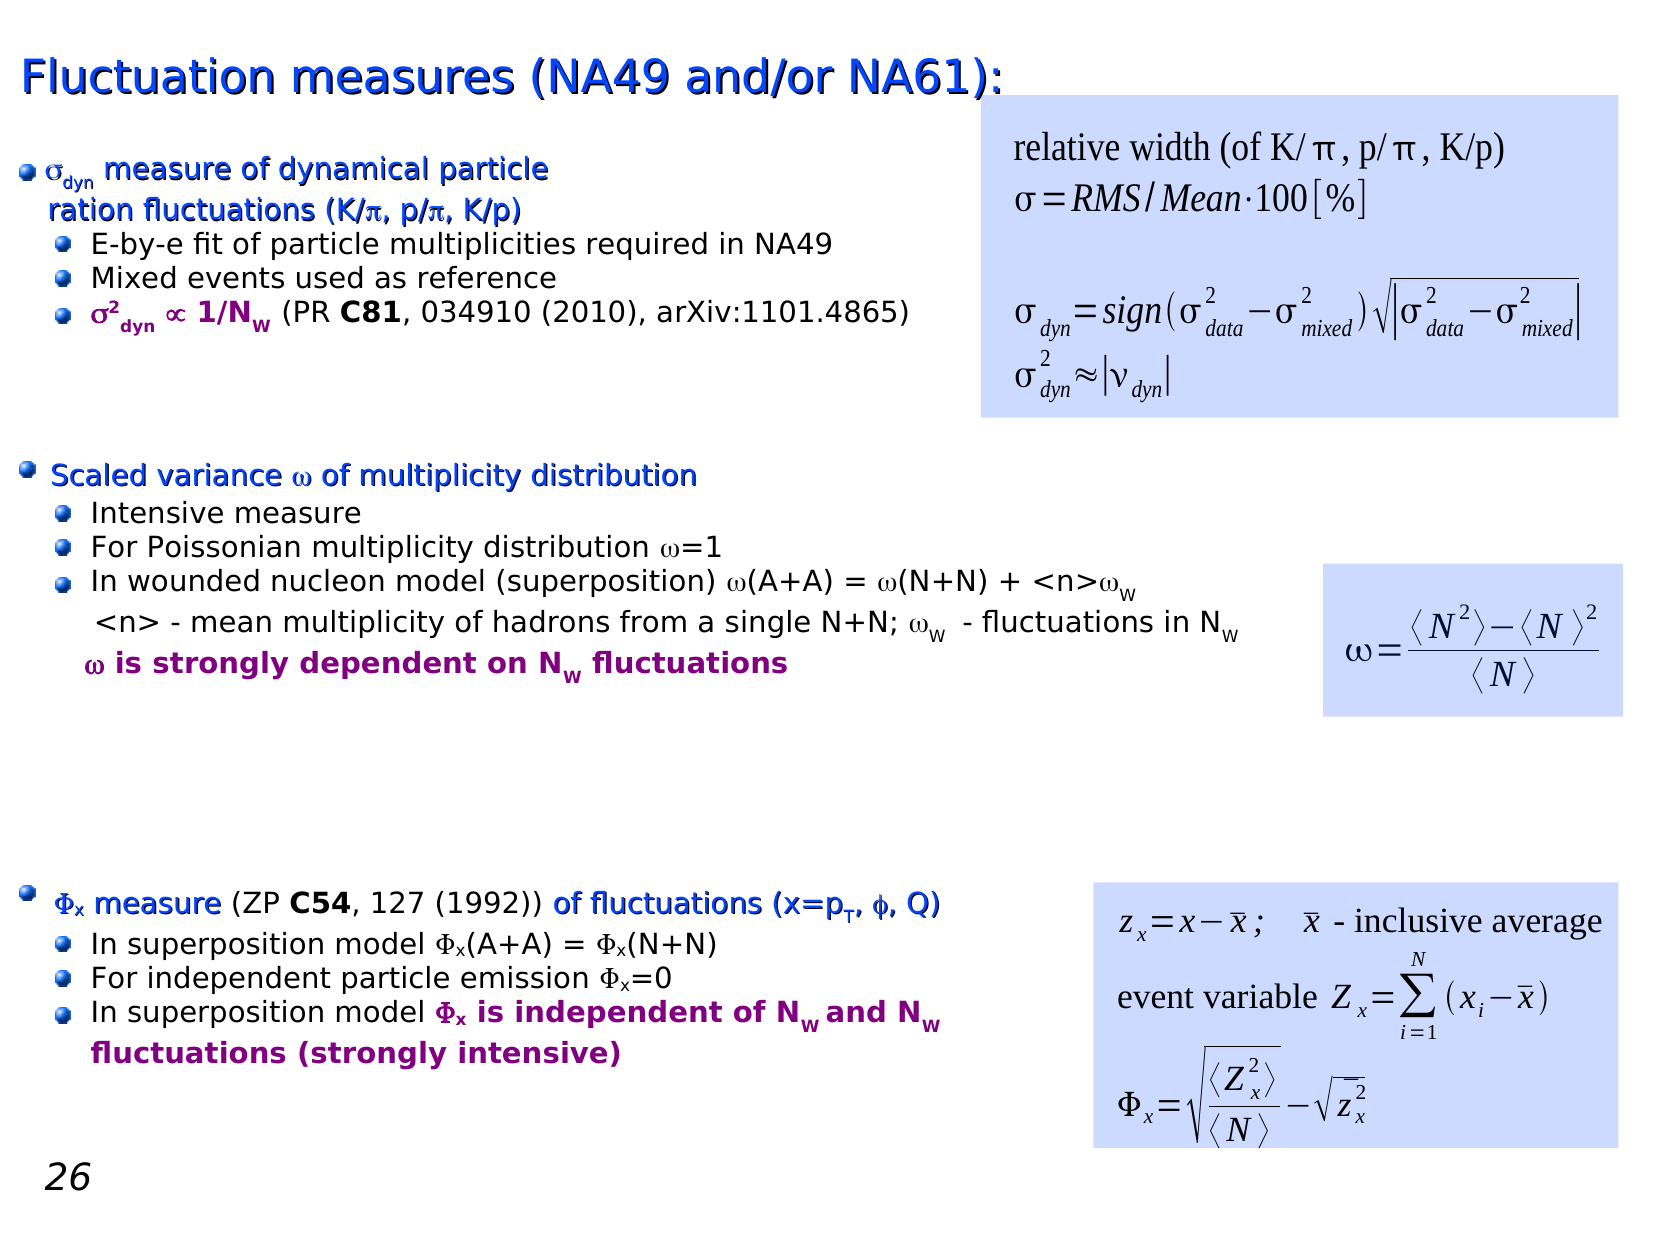

Fluctuation measures (NA49 and/or NA61):
 sdyn measure of dynamical particle
 ration fluctuations (K/p, p/p, K/p)
E-by-e fit of particle multiplicities required in NA49
Mixed events used as reference
s2dyn ∝ 1/NW (PR C81, 034910 (2010), arXiv:1101.4865)
 Scaled variance w of multiplicity distribution
Intensive measure
For Poissonian multiplicity distribution w=1
In wounded nucleon model (superposition) w(A+A) = w(N+N) + <n>wW
 <n> - mean multiplicity of hadrons from a single N+N; wW - fluctuations in NW w is strongly dependent on NW fluctuations
 x measure (ZP C54, 127 (1992)) of fluctuations (x=pT, f, Q)
In superposition model x(A+A) = x(N+N)
For independent particle emission x=0
In superposition model x is independent of NW and NW
fluctuations (strongly intensive)